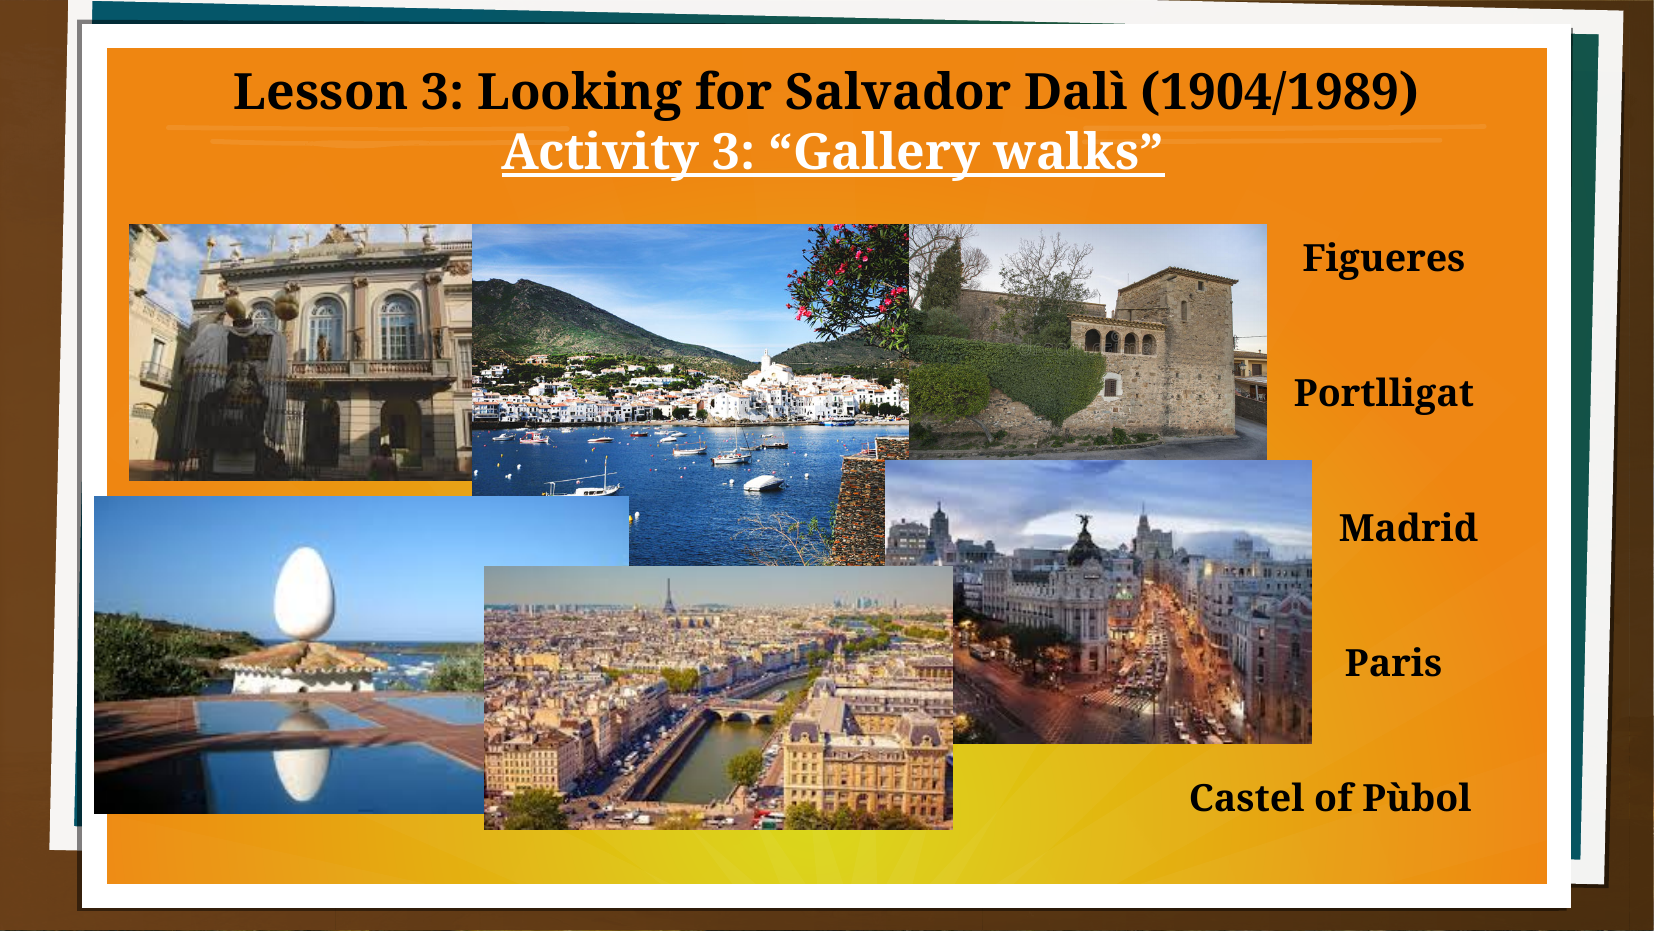

# S
Lesson 3: Looking for Salvador Dalì (1904/1989)
 Activity 3: “Gallery walks”
 Figueres
 Portlligat
 Madrid
 Paris
 Castel of Pùbol